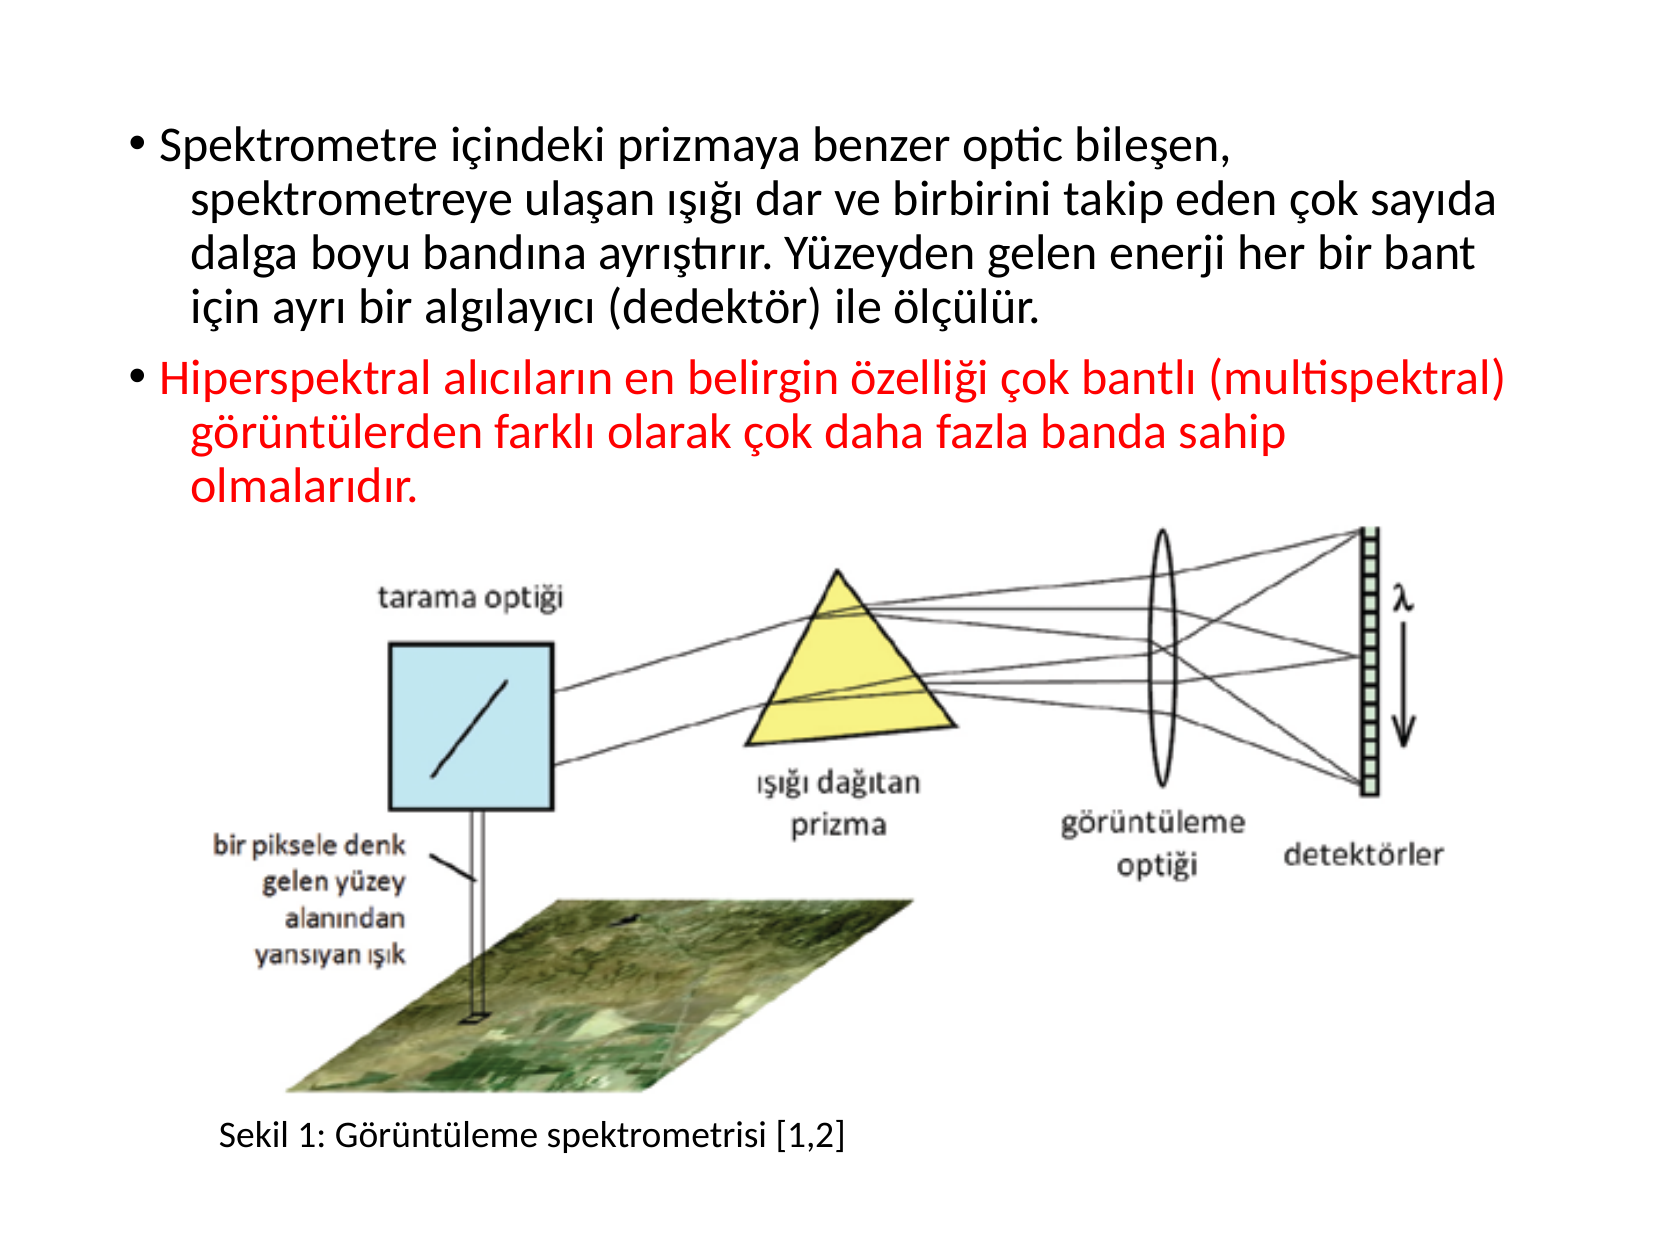

# Spektrometre içindeki prizmaya benzer optic bileşen, spektrometreye ulaşan ışığı dar ve birbirini takip eden çok sayıda dalga boyu bandına ayrıştırır. Yüzeyden gelen enerji her bir bant için ayrı bir algılayıcı (dedektör) ile ölçülür.
Hiperspektral alıcıların en belirgin özelliği çok bantlı (multispektral) görüntülerden farklı olarak çok daha fazla banda sahip olmalarıdır.
Sekil 1: Görüntüleme spektrometrisi [1,2]